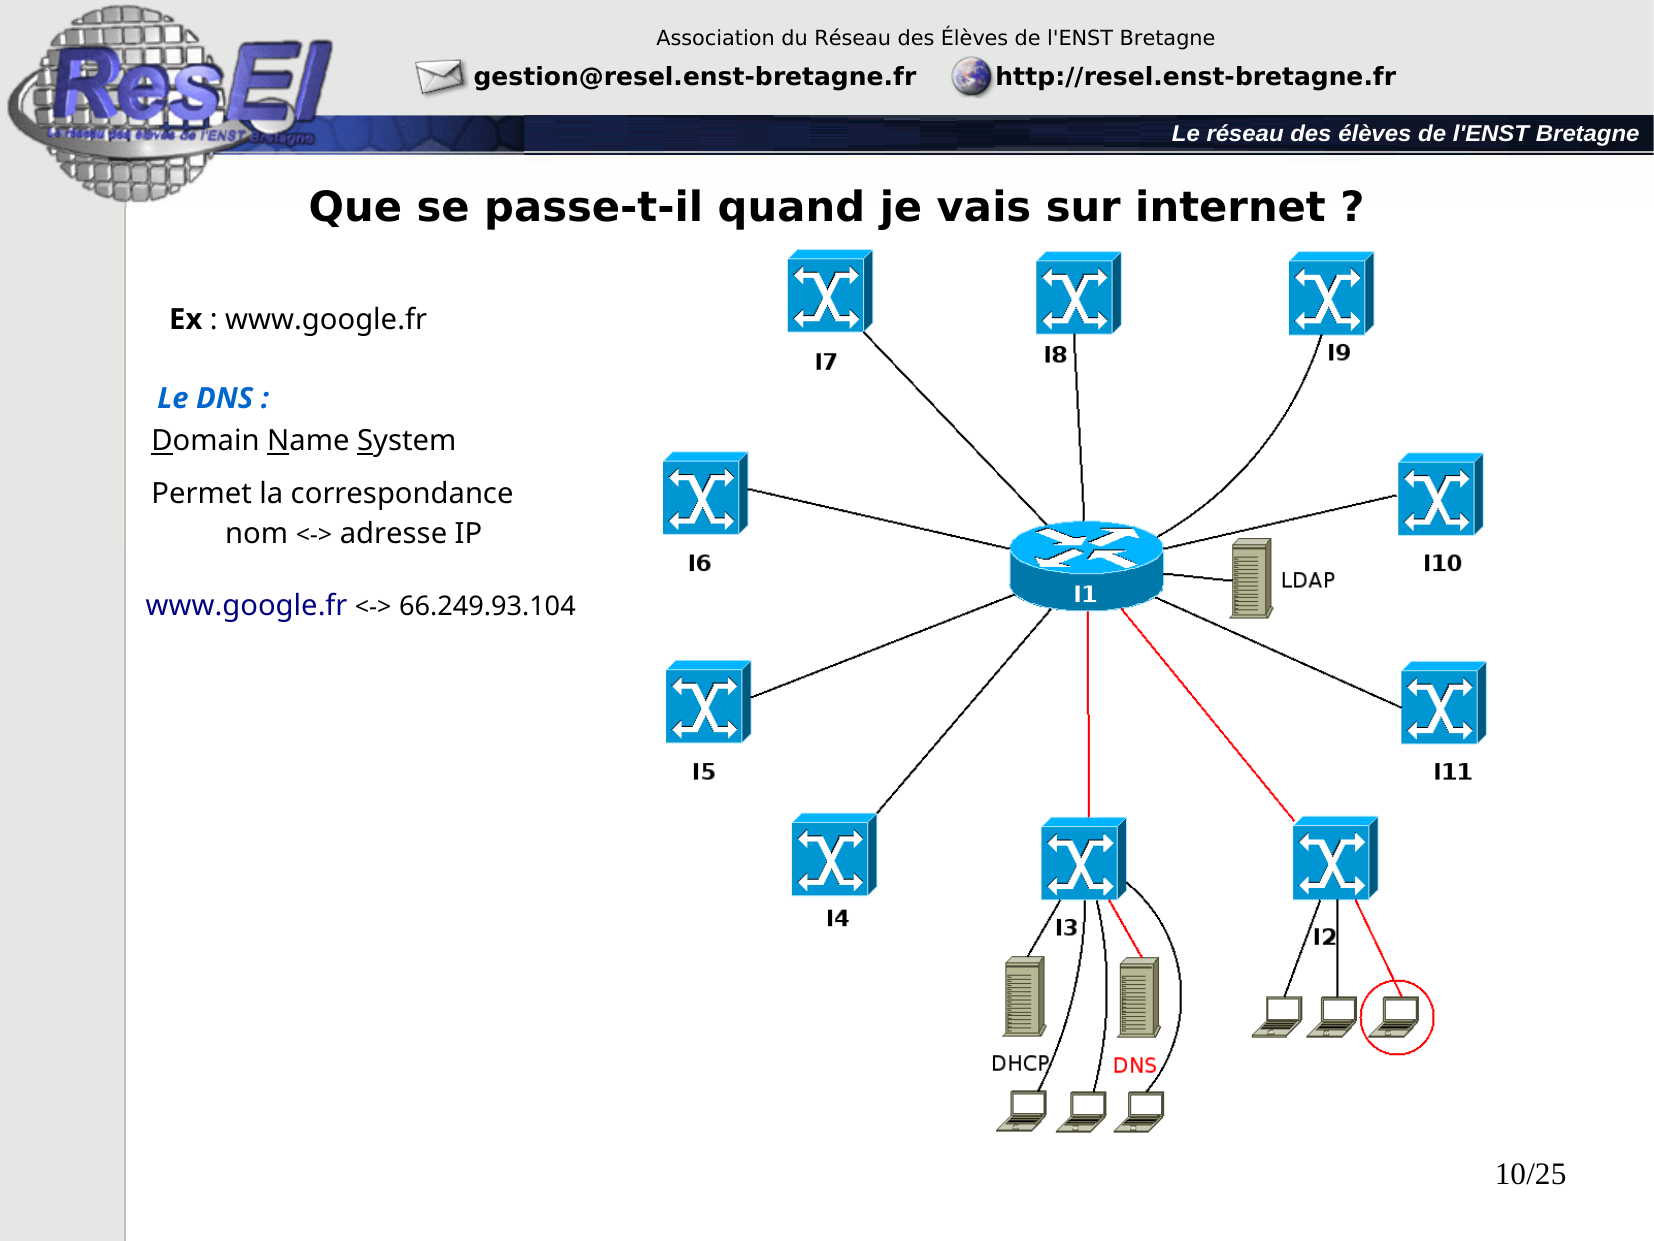

Que se passe-t-il quand je vais sur internet ?
Ex : www.google.fr
Le DNS :
Domain Name System
Permet la correspondance
	nom <-> adresse IP
www.google.fr <-> 66.249.93.104